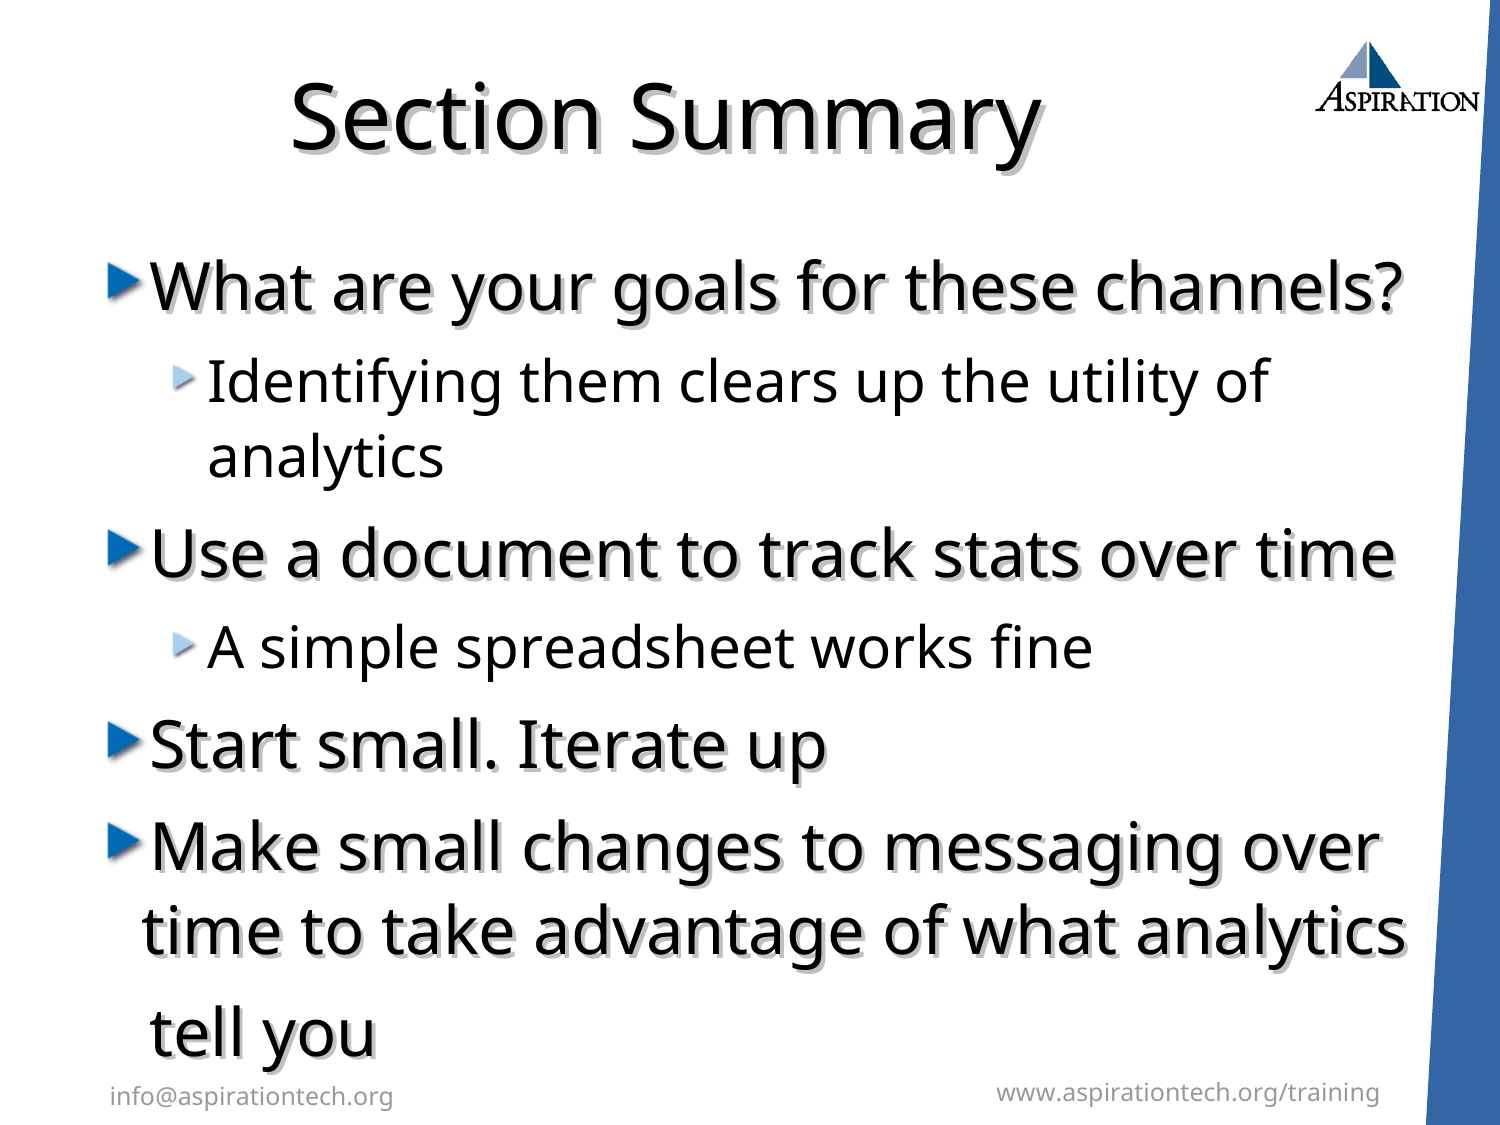

# Section Summary
What are your goals for these channels?
Identifying them clears up the utility of analytics
Use a document to track stats over time
A simple spreadsheet works fine
Start small. Iterate up
Make small changes to messaging over time to take advantage of what analytics
tell you